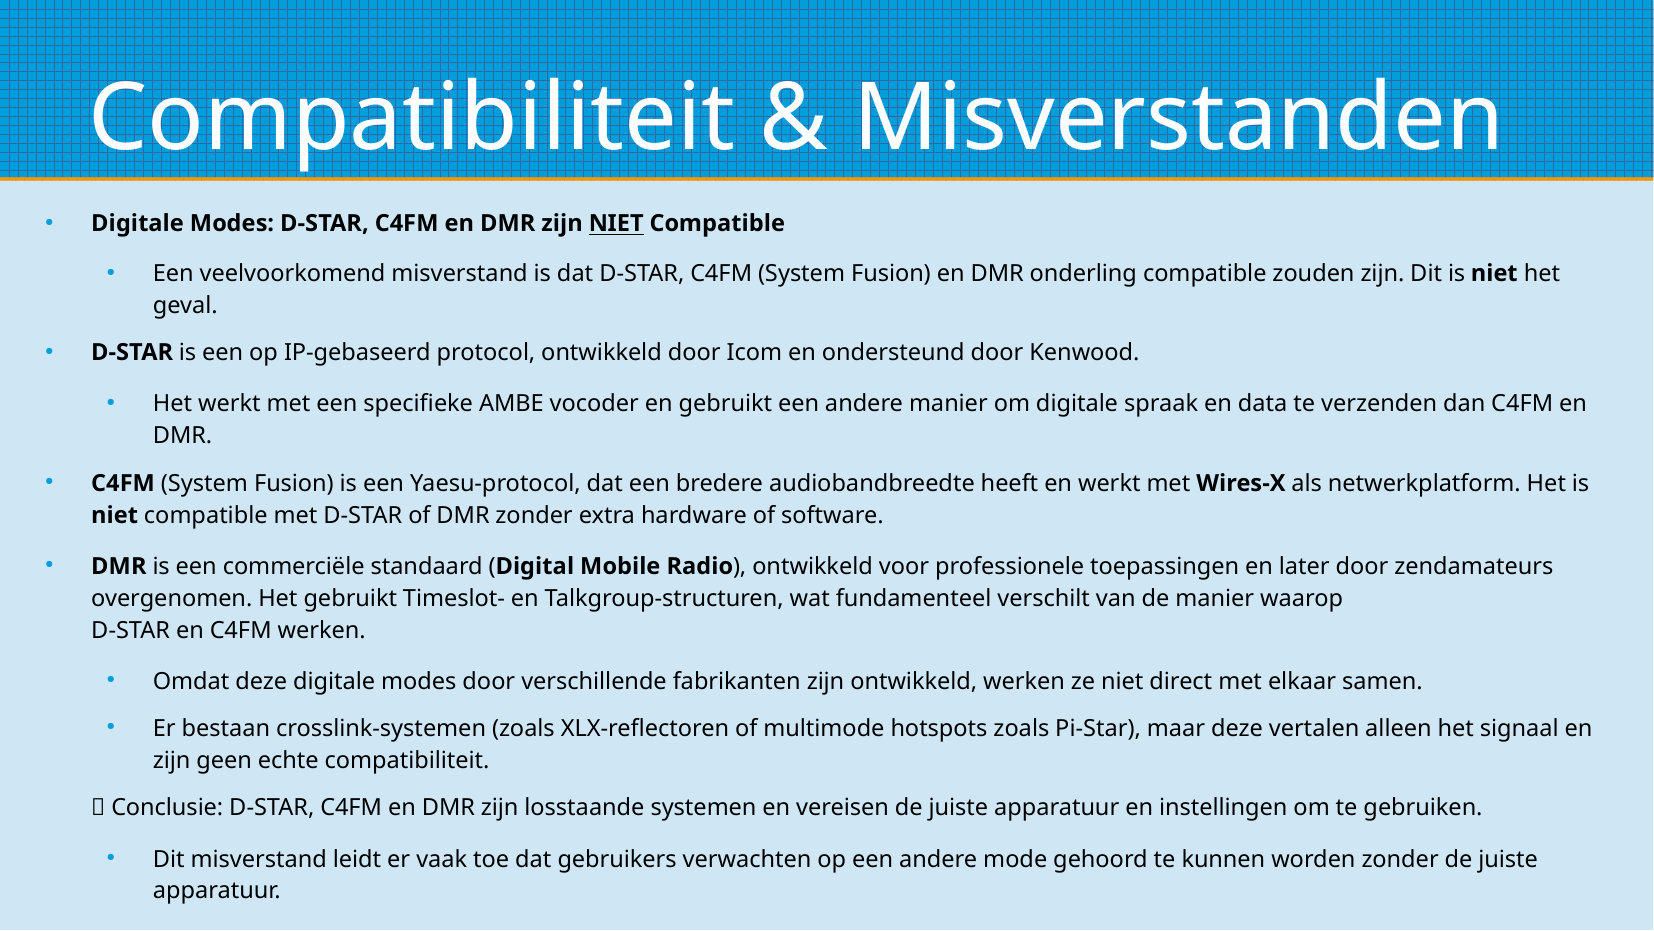

# Compatibiliteit & Misverstanden
Digitale Modes: D-STAR, C4FM en DMR zijn NIET Compatible
Een veelvoorkomend misverstand is dat D-STAR, C4FM (System Fusion) en DMR onderling compatible zouden zijn. Dit is niet het geval.
D-STAR is een op IP-gebaseerd protocol, ontwikkeld door Icom en ondersteund door Kenwood.
Het werkt met een specifieke AMBE vocoder en gebruikt een andere manier om digitale spraak en data te verzenden dan C4FM en DMR.
C4FM (System Fusion) is een Yaesu-protocol, dat een bredere audiobandbreedte heeft en werkt met Wires-X als netwerkplatform. Het is niet compatible met D-STAR of DMR zonder extra hardware of software.
DMR is een commerciële standaard (Digital Mobile Radio), ontwikkeld voor professionele toepassingen en later door zendamateurs overgenomen. Het gebruikt Timeslot- en Talkgroup-structuren, wat fundamenteel verschilt van de manier waarop
D-STAR en C4FM werken.
Omdat deze digitale modes door verschillende fabrikanten zijn ontwikkeld, werken ze niet direct met elkaar samen.
Er bestaan crosslink-systemen (zoals XLX-reflectoren of multimode hotspots zoals Pi-Star), maar deze vertalen alleen het signaal en zijn geen echte compatibiliteit.
📌 Conclusie: D-STAR, C4FM en DMR zijn losstaande systemen en vereisen de juiste apparatuur en instellingen om te gebruiken.
Dit misverstand leidt er vaak toe dat gebruikers verwachten op een andere mode gehoord te kunnen worden zonder de juiste apparatuur.